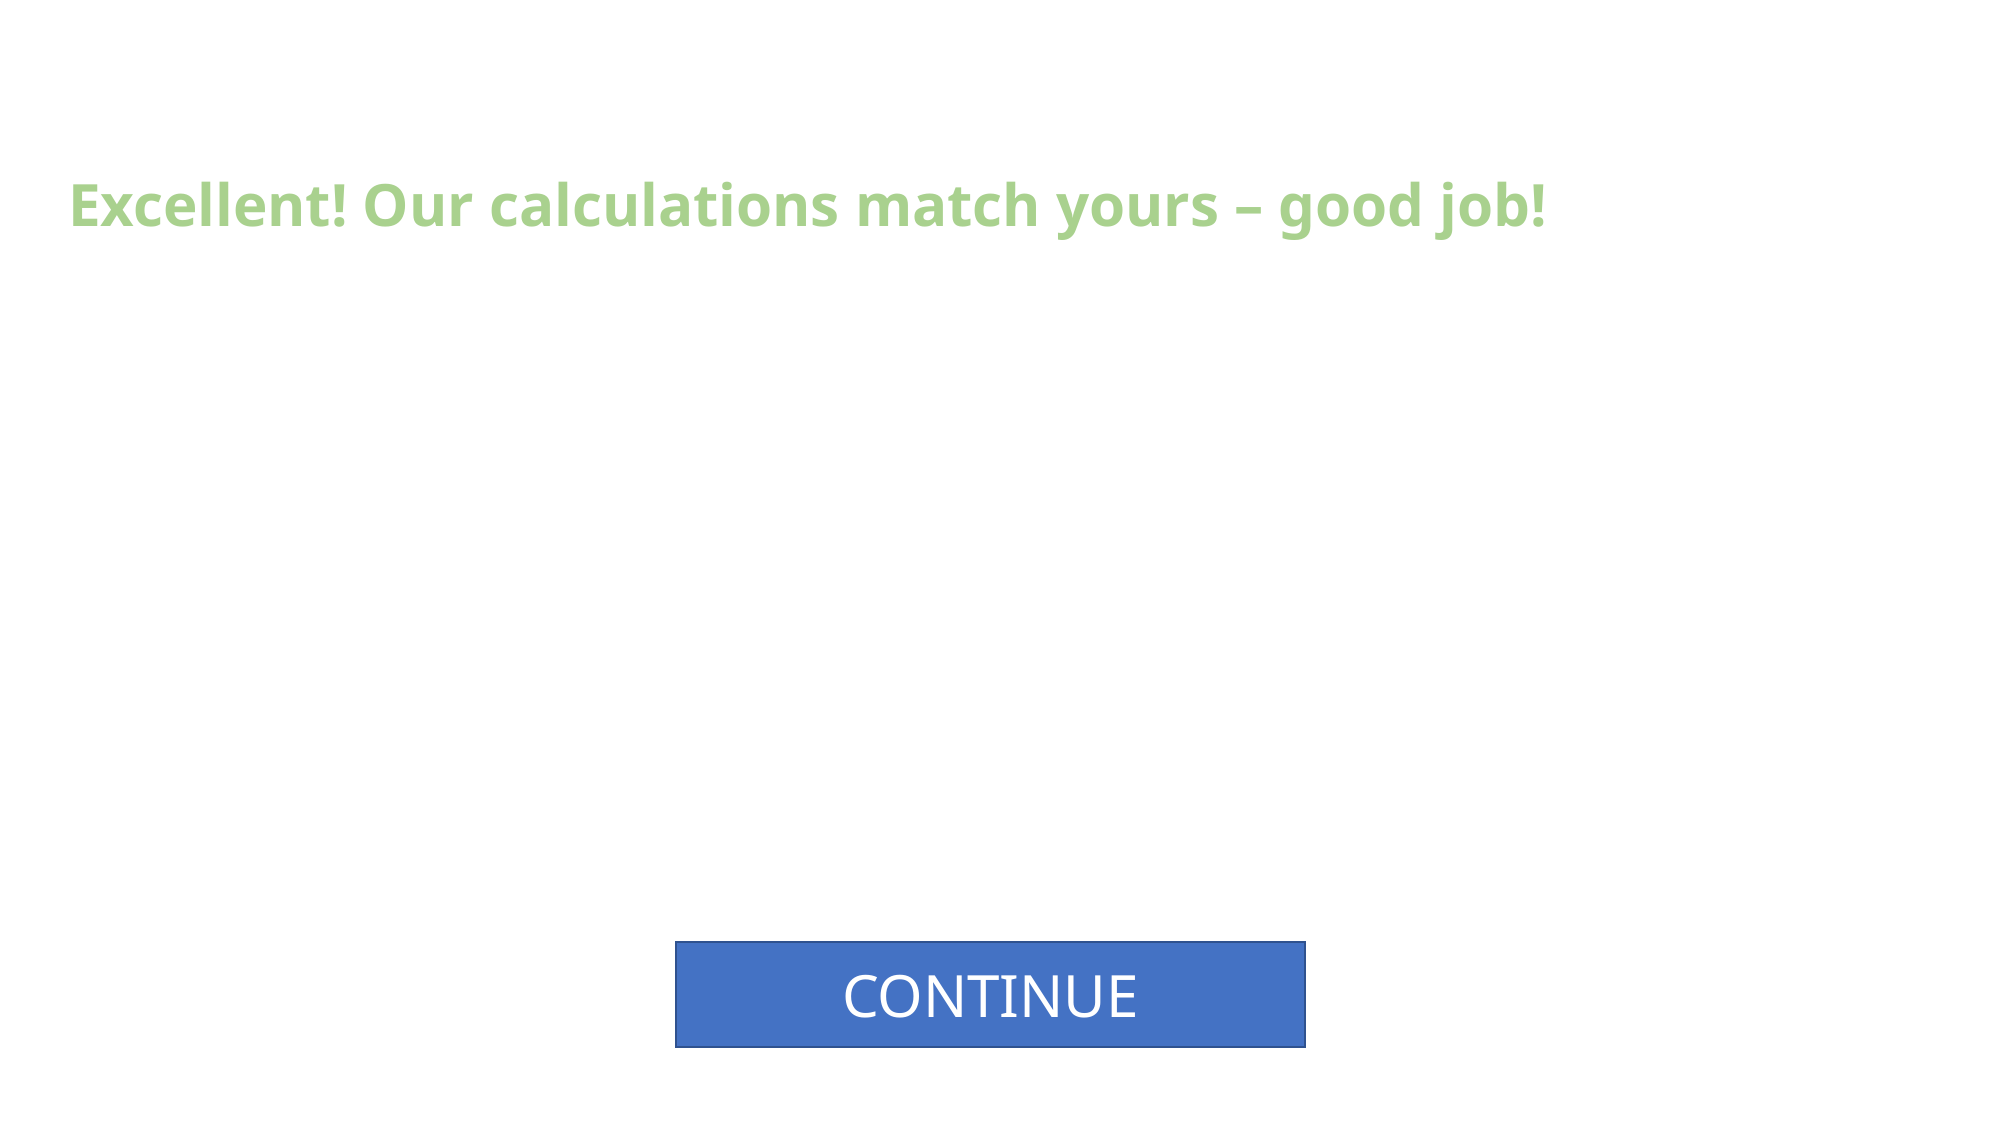

CORRECT!
Excellent! Our calculations match yours – good job!
CONTINUE